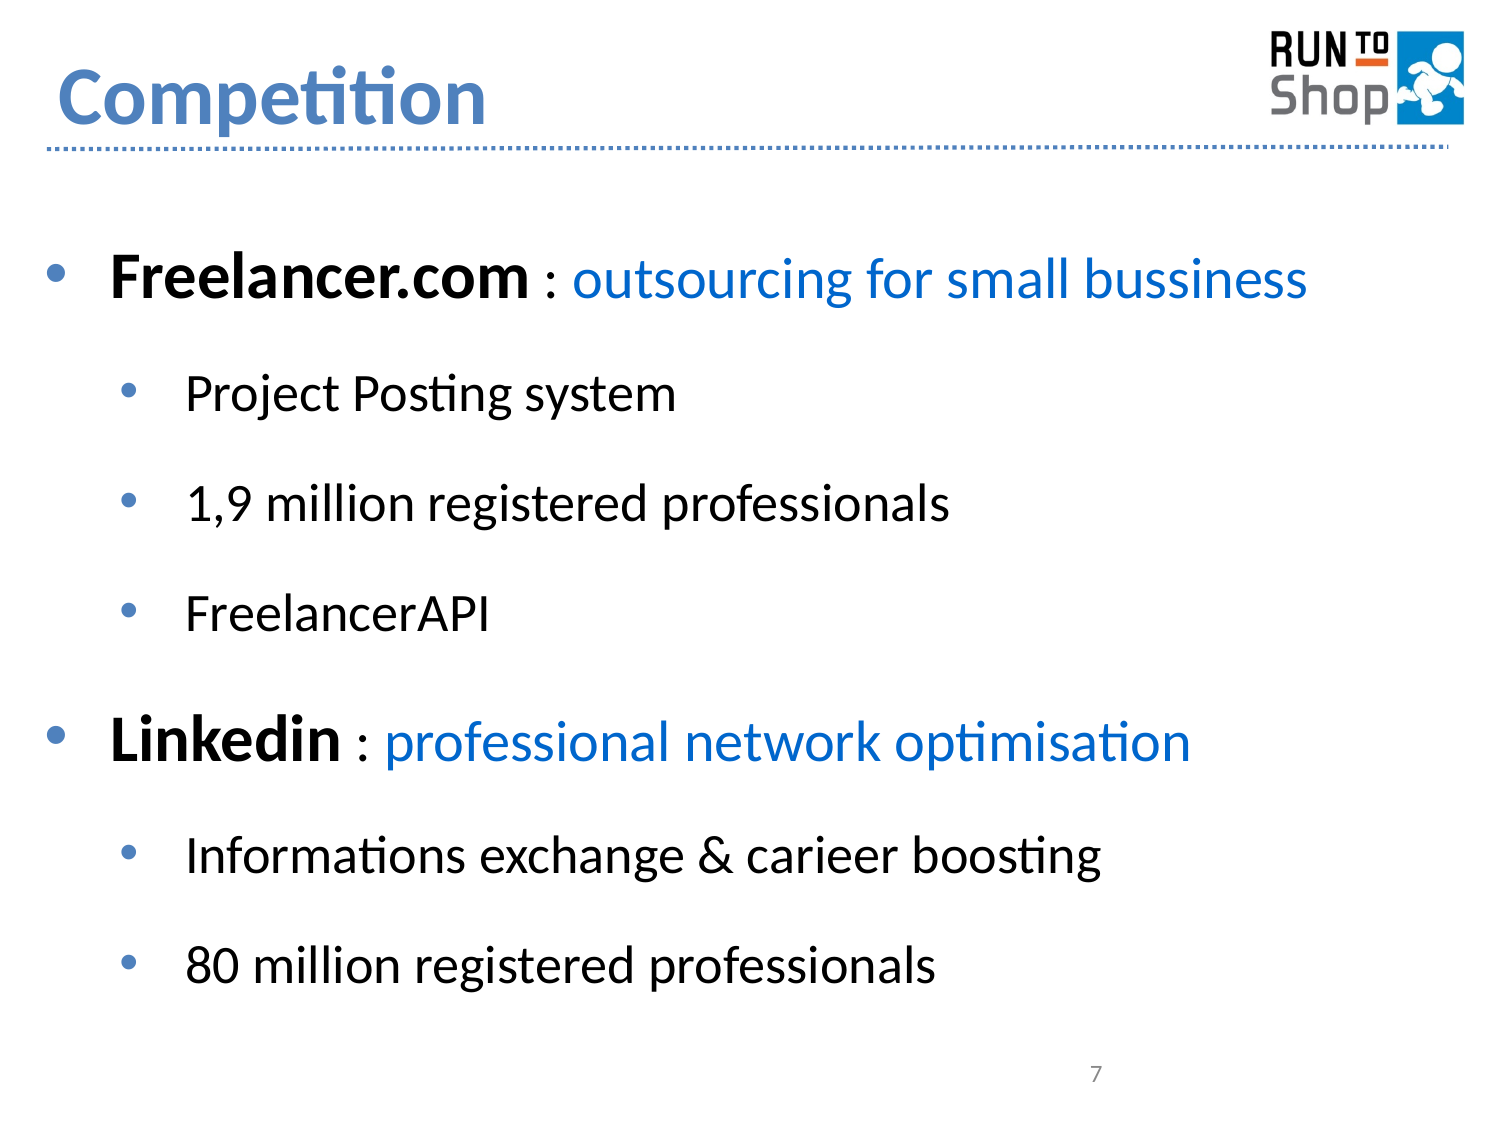

Competition
Freelancer.com : outsourcing for small bussiness
Project Posting system
1,9 million registered professionals
FreelancerAPI
Linkedin : professional network optimisation
Informations exchange & carieer boosting
80 million registered professionals
7